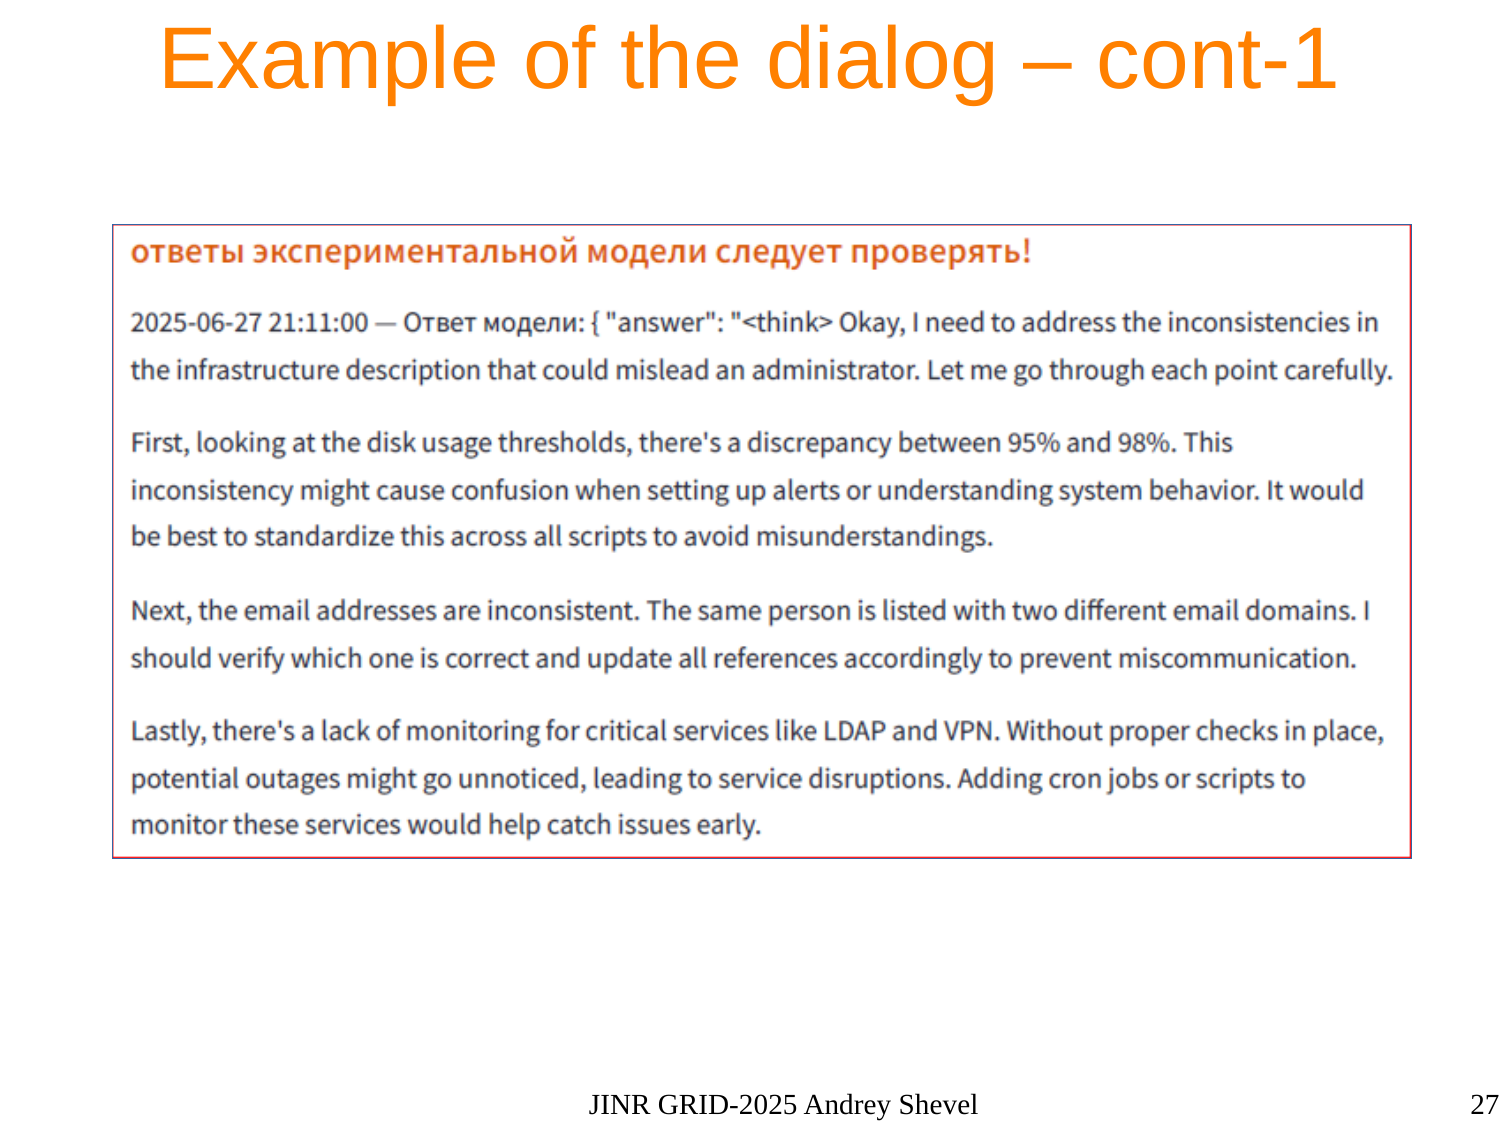

# Example of the dialog – cont-1
27